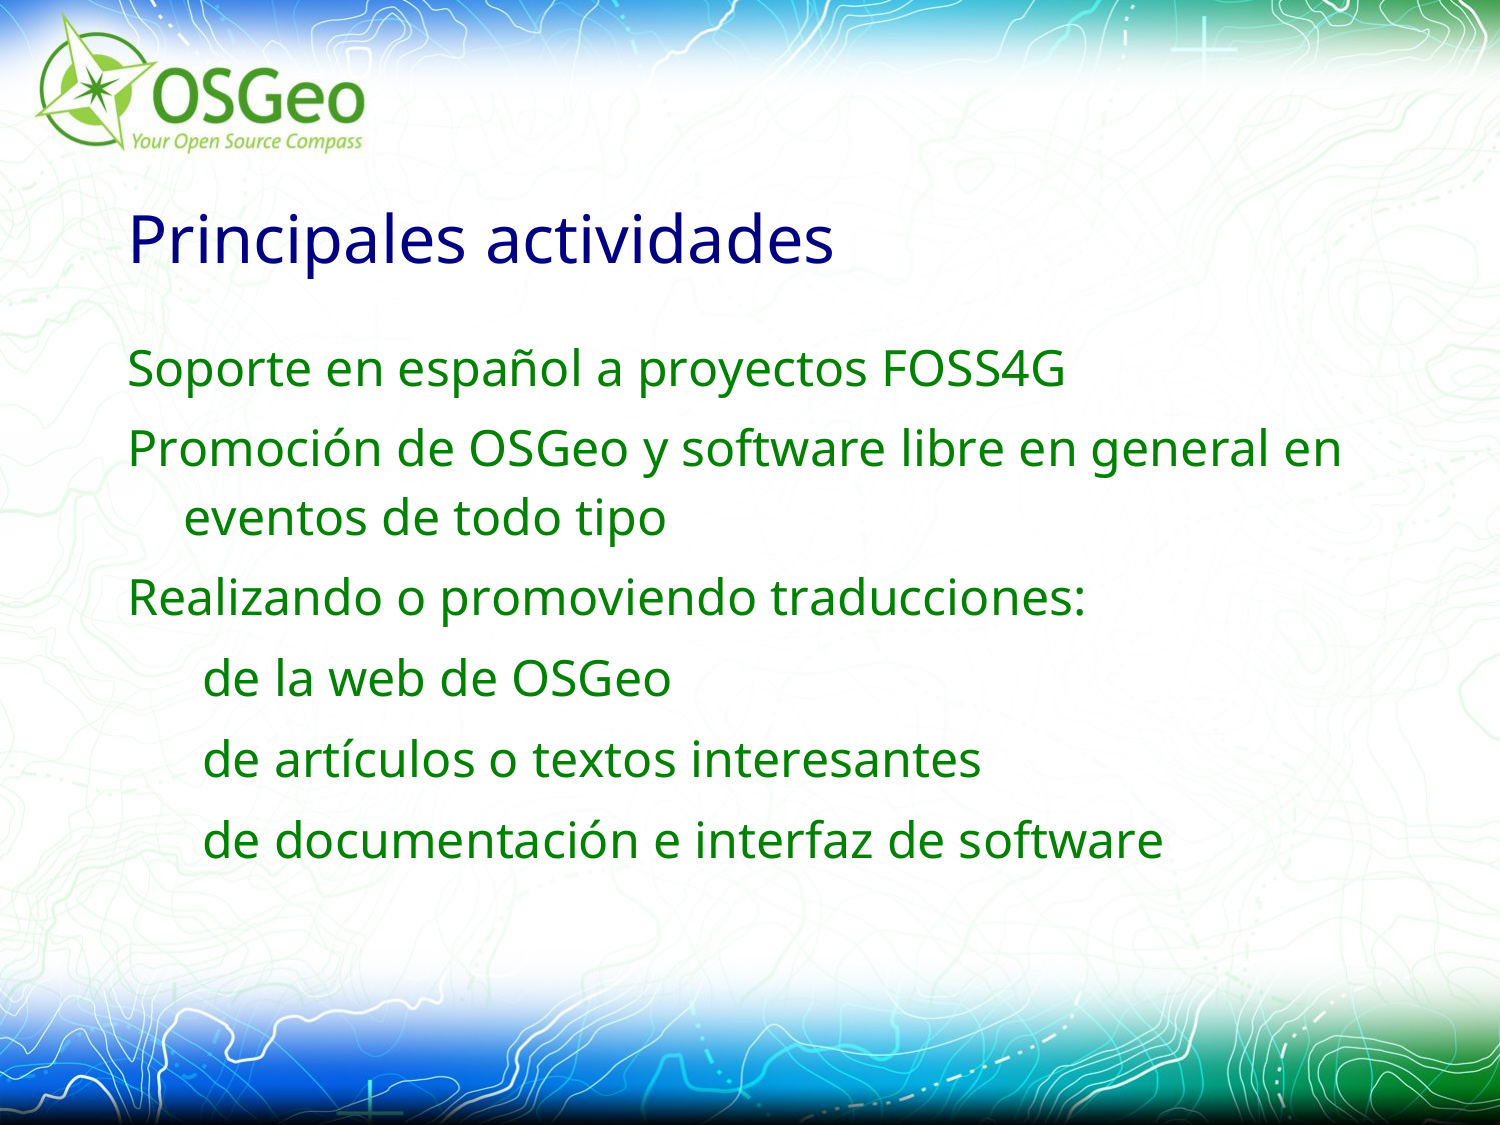

# Principales actividades
Soporte en español a proyectos FOSS4G
Promoción de OSGeo y software libre en general en eventos de todo tipo
Realizando o promoviendo traducciones:
de la web de OSGeo
de artículos o textos interesantes
de documentación e interfaz de software